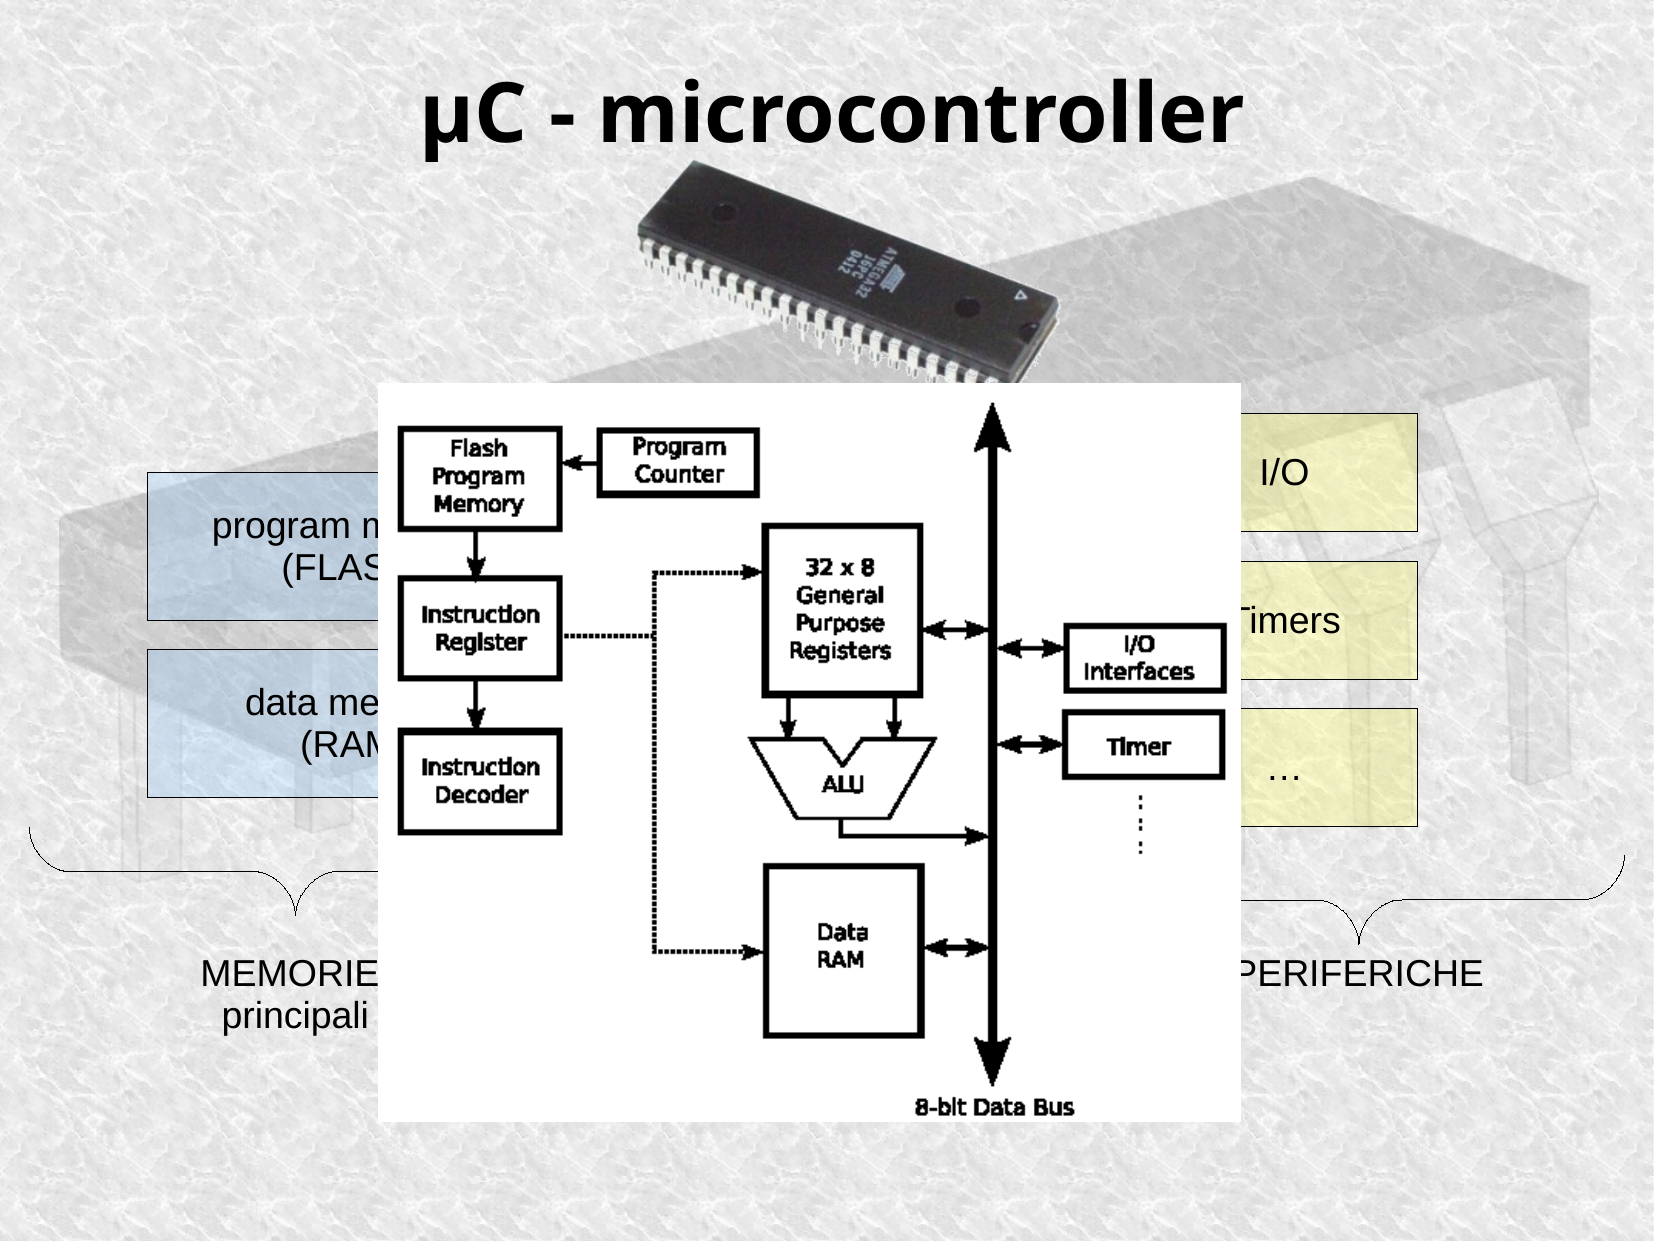

# µC - microcontroller
I/O
program memory
(FLASH)
CPU
Timers
data memory
(RAM)
…
MEMORIE
principali
PERIFERICHE